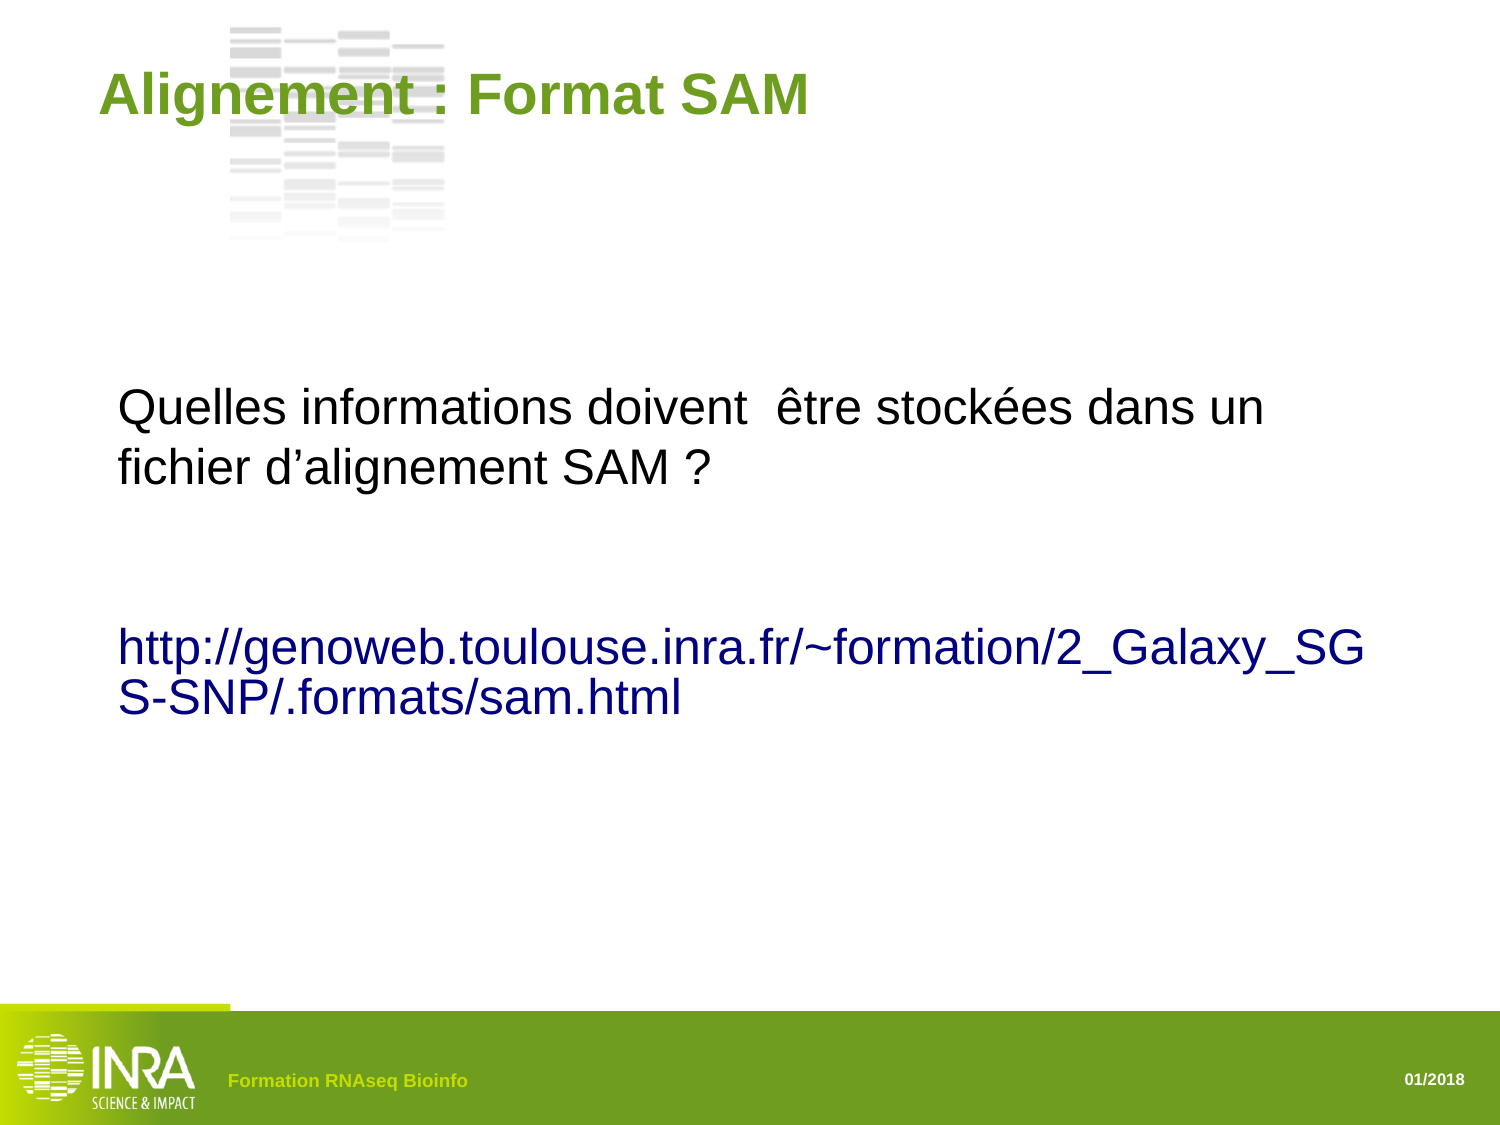

Alignement : Format SAM
# Quelles informations doivent être stockées dans un fichier d’alignement SAM ?
http://genoweb.toulouse.inra.fr/~formation/2_Galaxy_SGS-SNP/.formats/sam.html